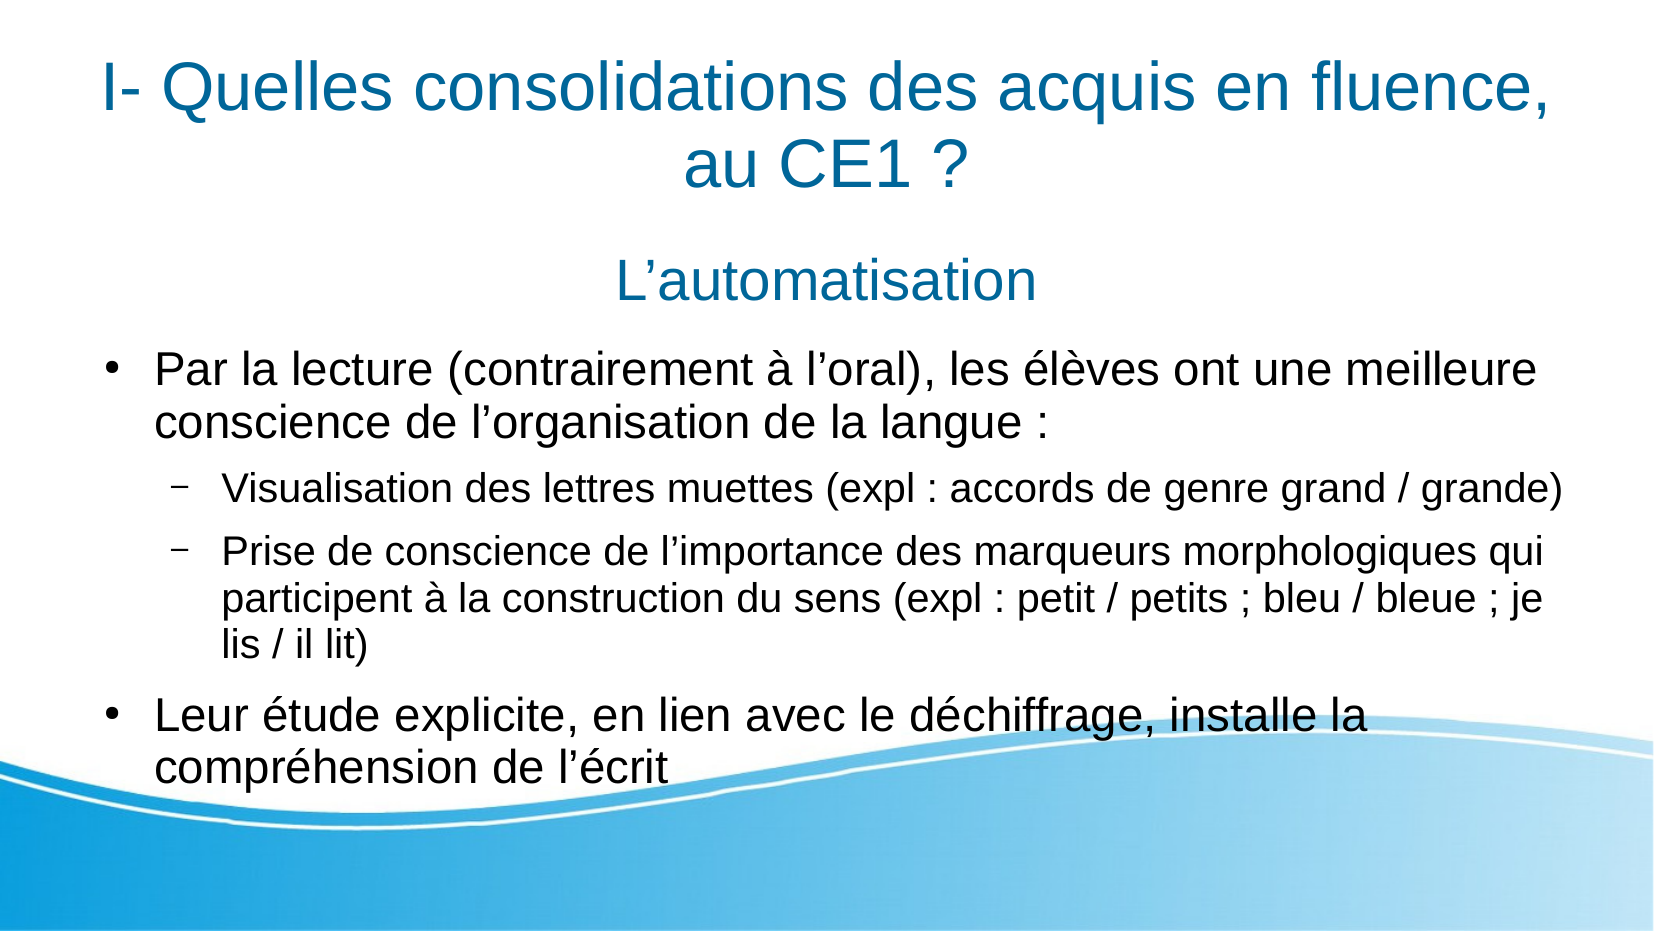

# I- Quelles consolidations des acquis en fluence, au CE1 ?
L’automatisation
Par la lecture (contrairement à l’oral), les élèves ont une meilleure conscience de l’organisation de la langue :
Visualisation des lettres muettes (expl : accords de genre grand / grande)
Prise de conscience de l’importance des marqueurs morphologiques qui participent à la construction du sens (expl : petit / petits ; bleu / bleue ; je lis / il lit)
Leur étude explicite, en lien avec le déchiffrage, installe la compréhension de l’écrit